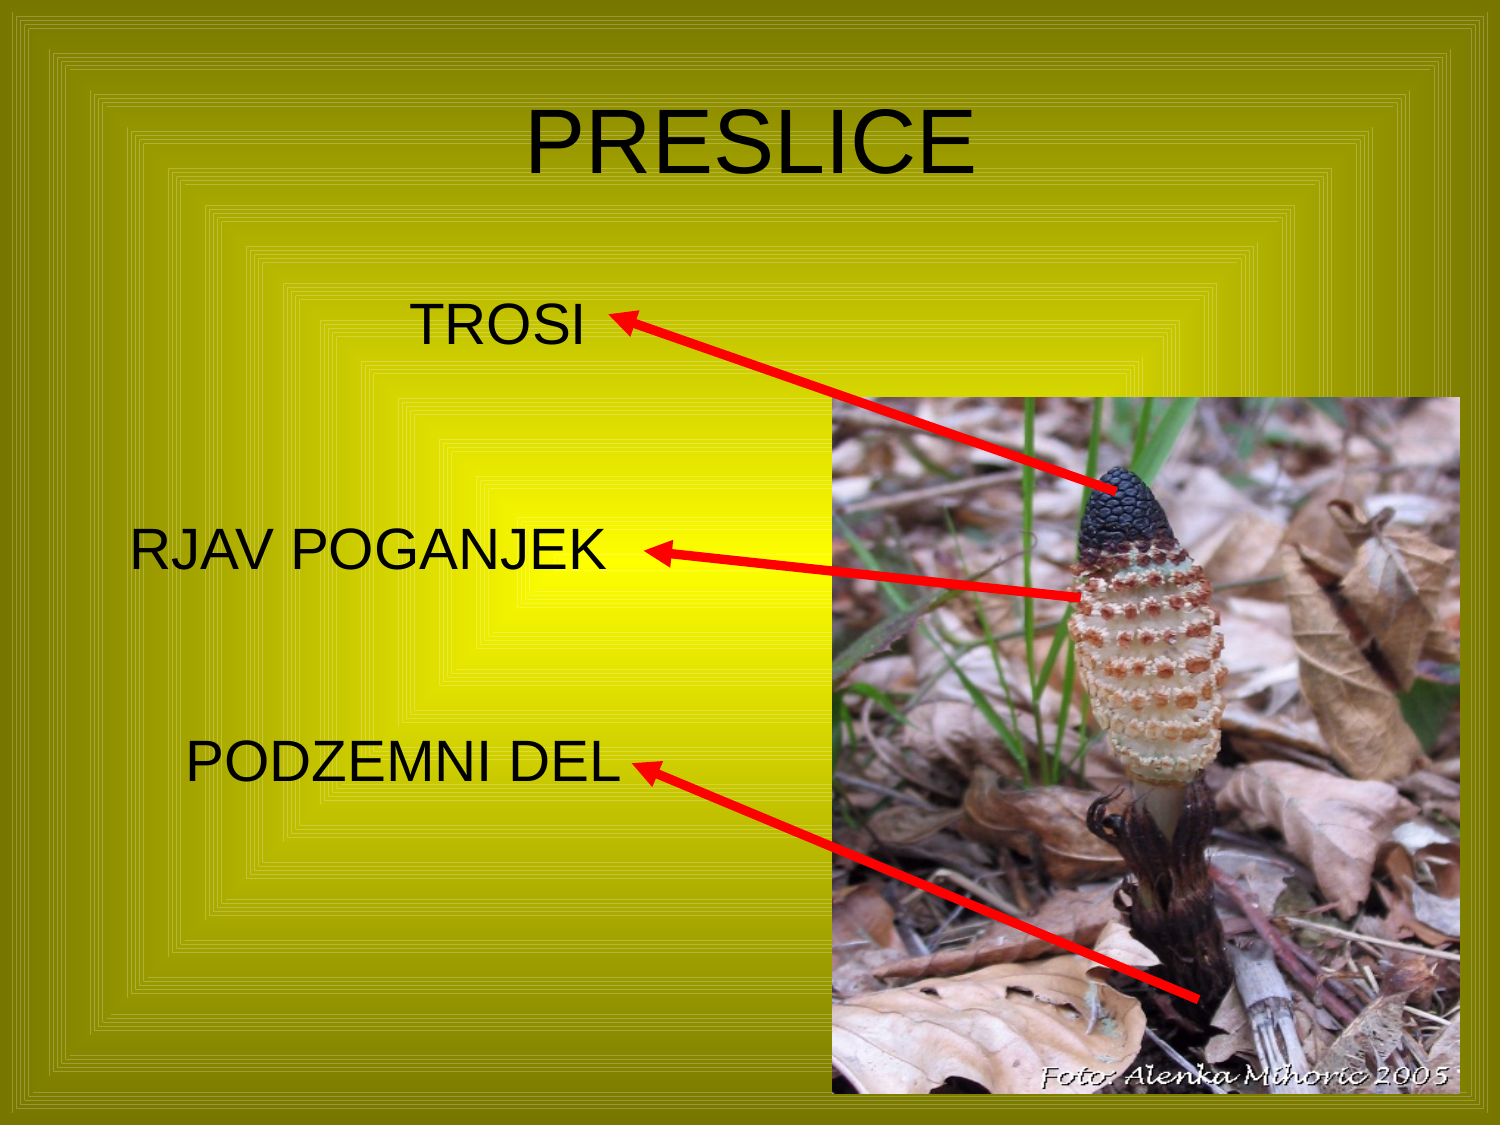

# PRESLICE
 TROSI
RJAV POGANJEK
PODZEMNI DEL